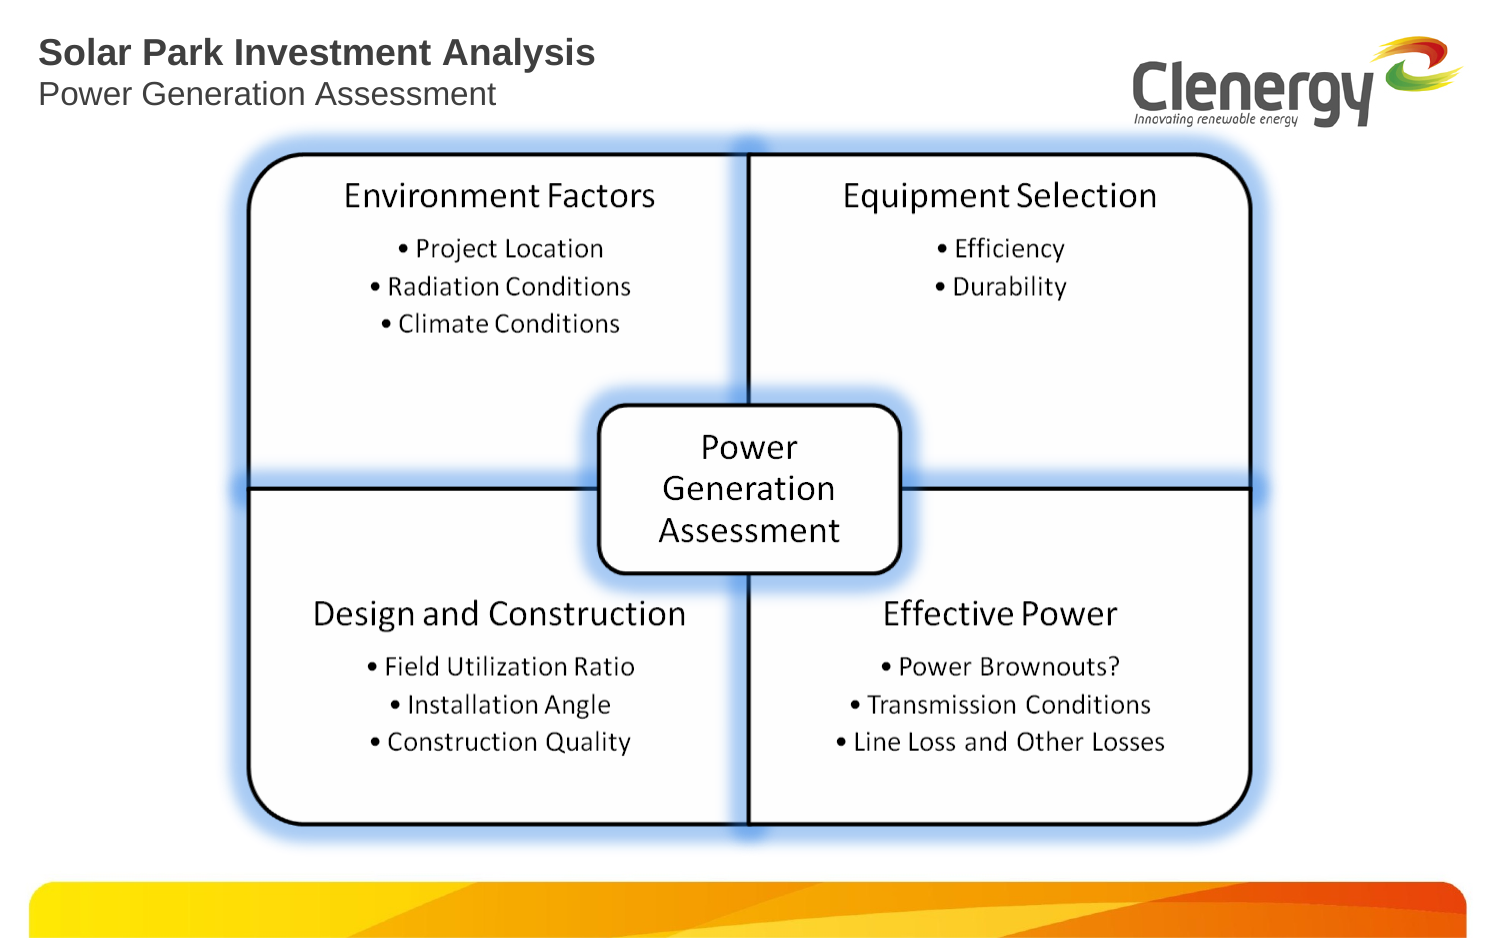

Solar Park Investment Analysis
Power Generation Assessment